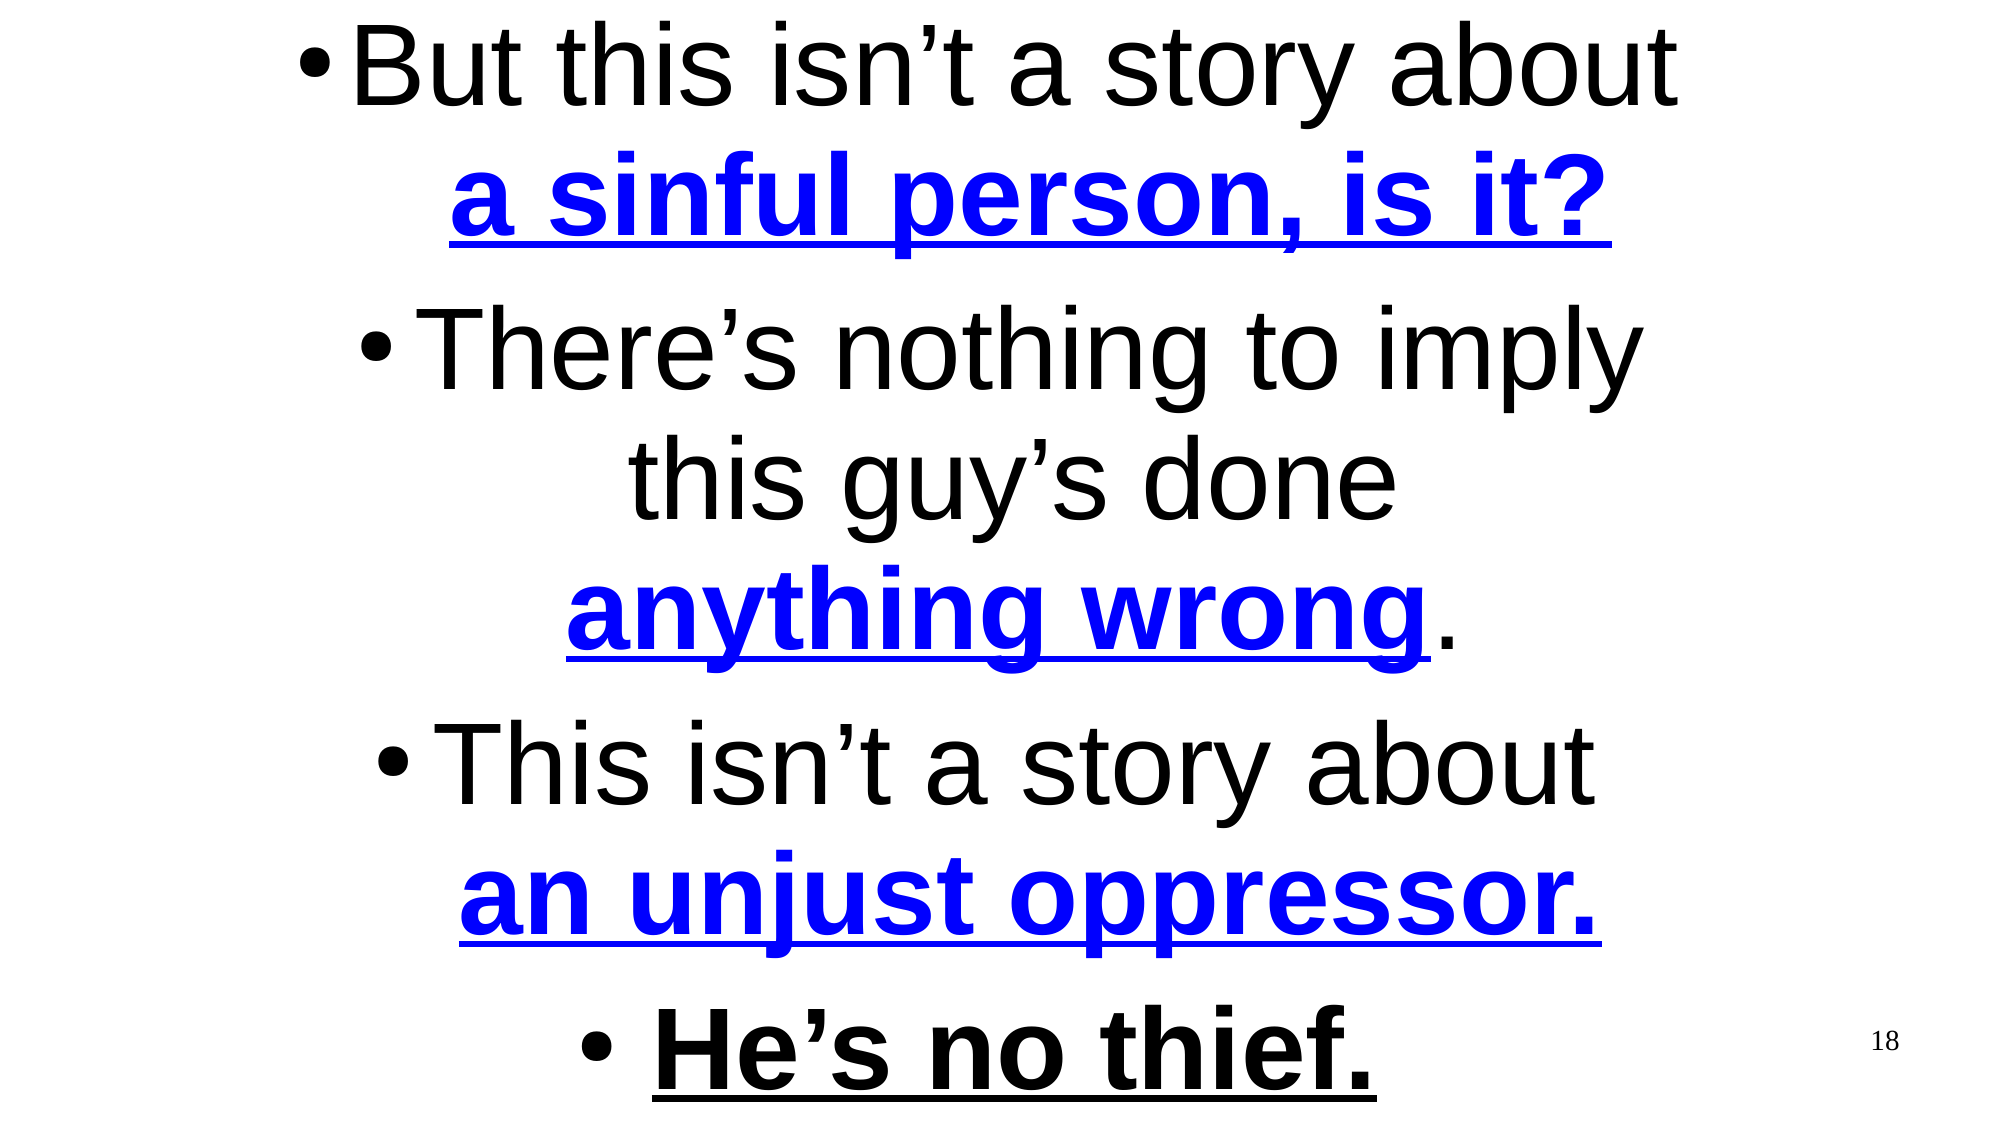

# But this isn’t a story about a sinful person, is it?
There’s nothing to imply
this guy’s done
anything wrong.
This isn’t a story about
an unjust oppressor.
He’s no thief.
18